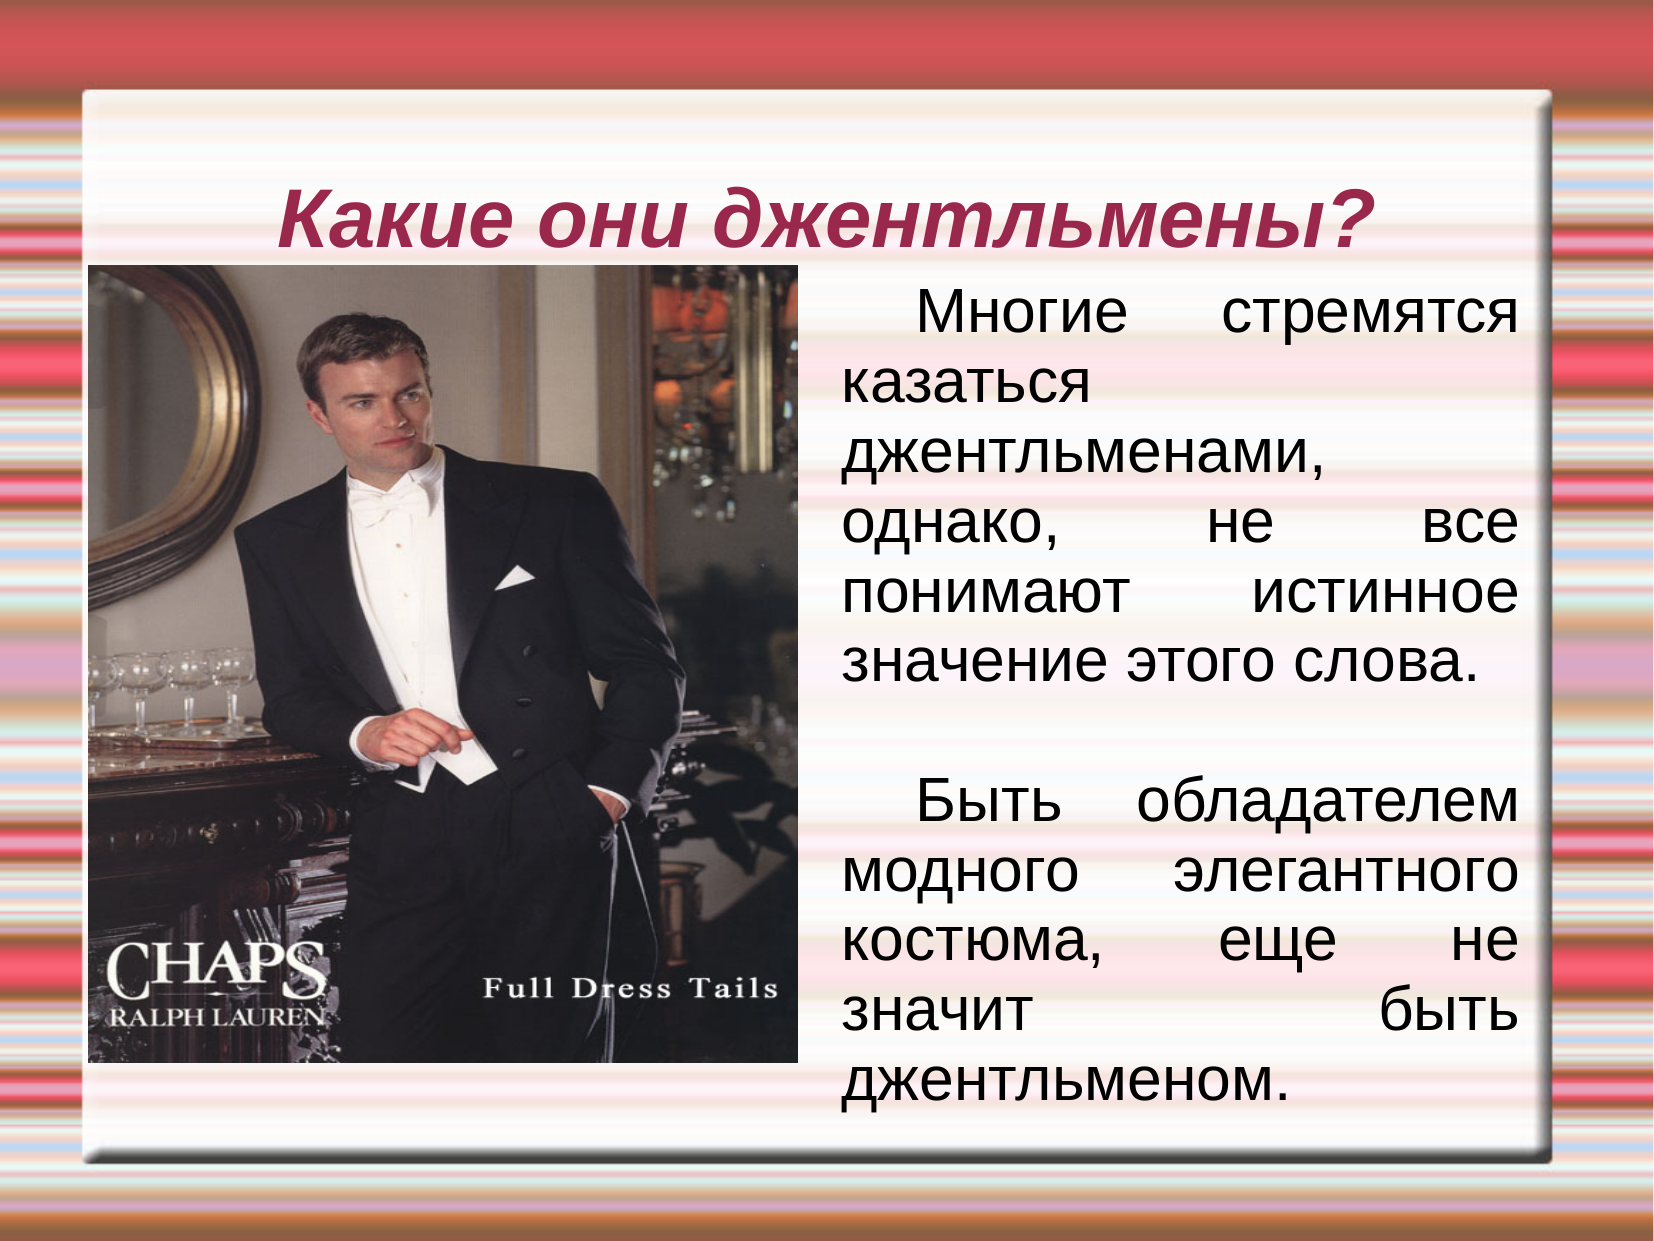

# Какие они джентльмены?
	Многие стремятся казаться джентльменами, однако, не все понимают истинное значение этого слова.
	Быть обладателем модного элегантного костюма, еще не значит быть джентльменом.